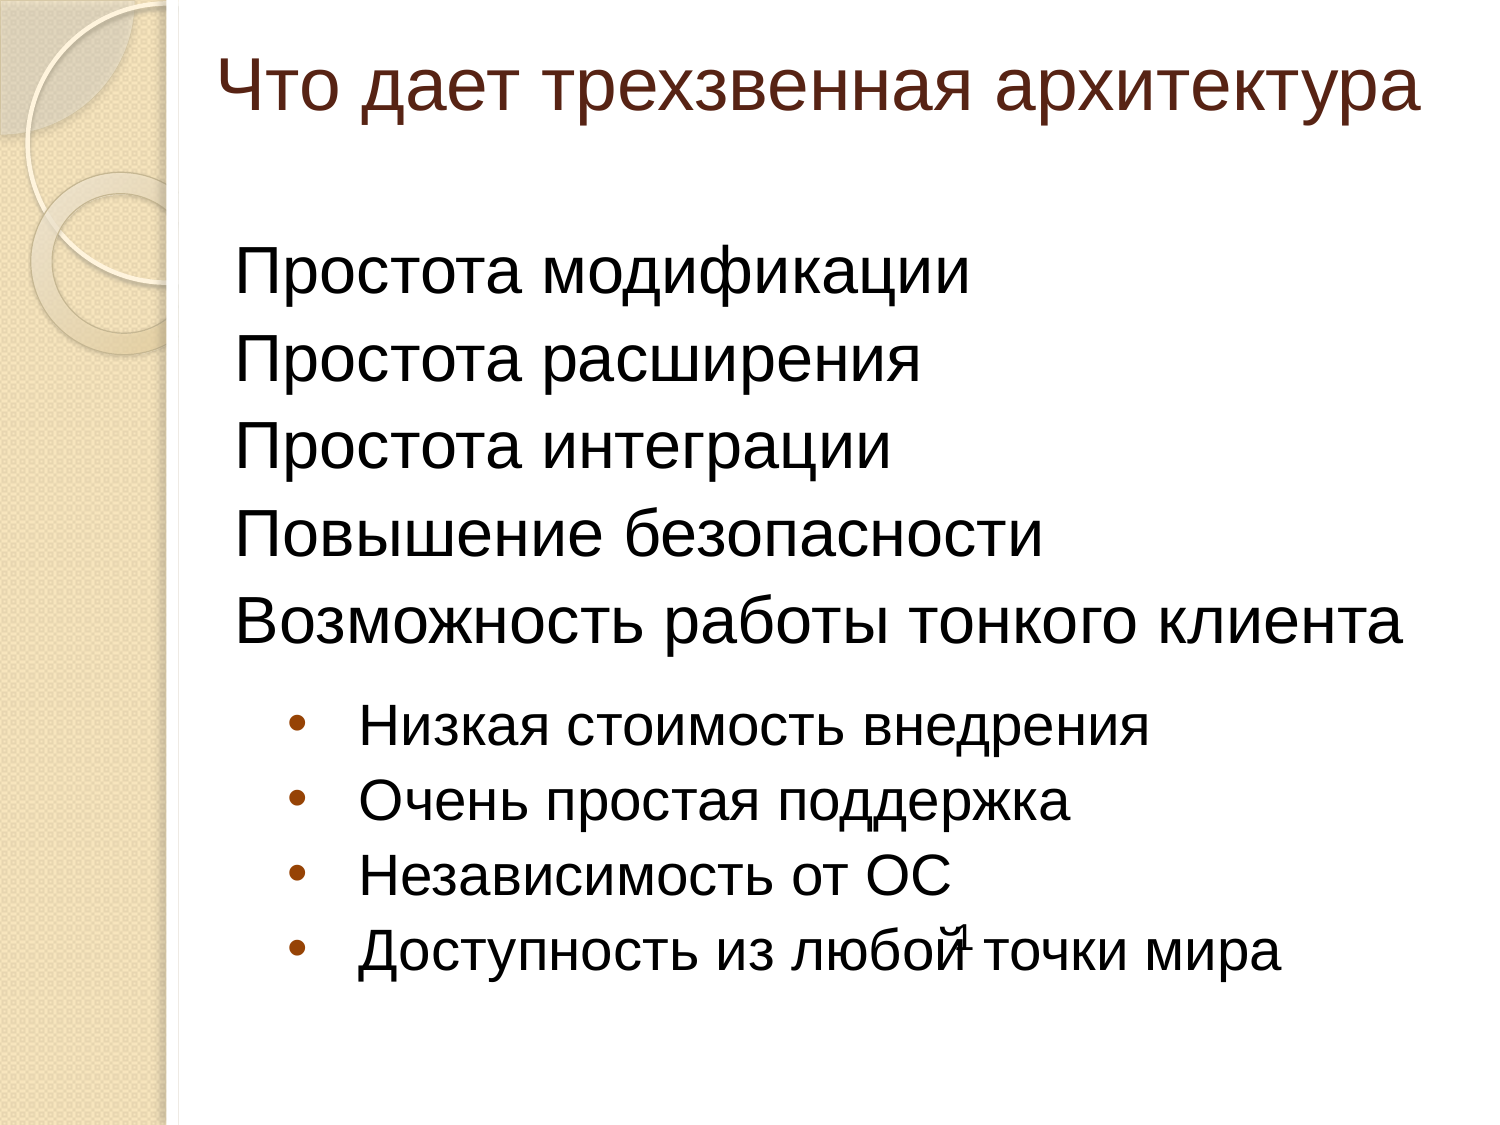

Что дает трехзвенная архитектура
# Простота модификации
Простота расширения
Простота интеграции
Повышение безопасности
Возможность работы тонкого клиента
 Низкая стоимость внедрения
 Очень простая поддержка
 Независимость от ОС
 Доступность из любой точки мира
1